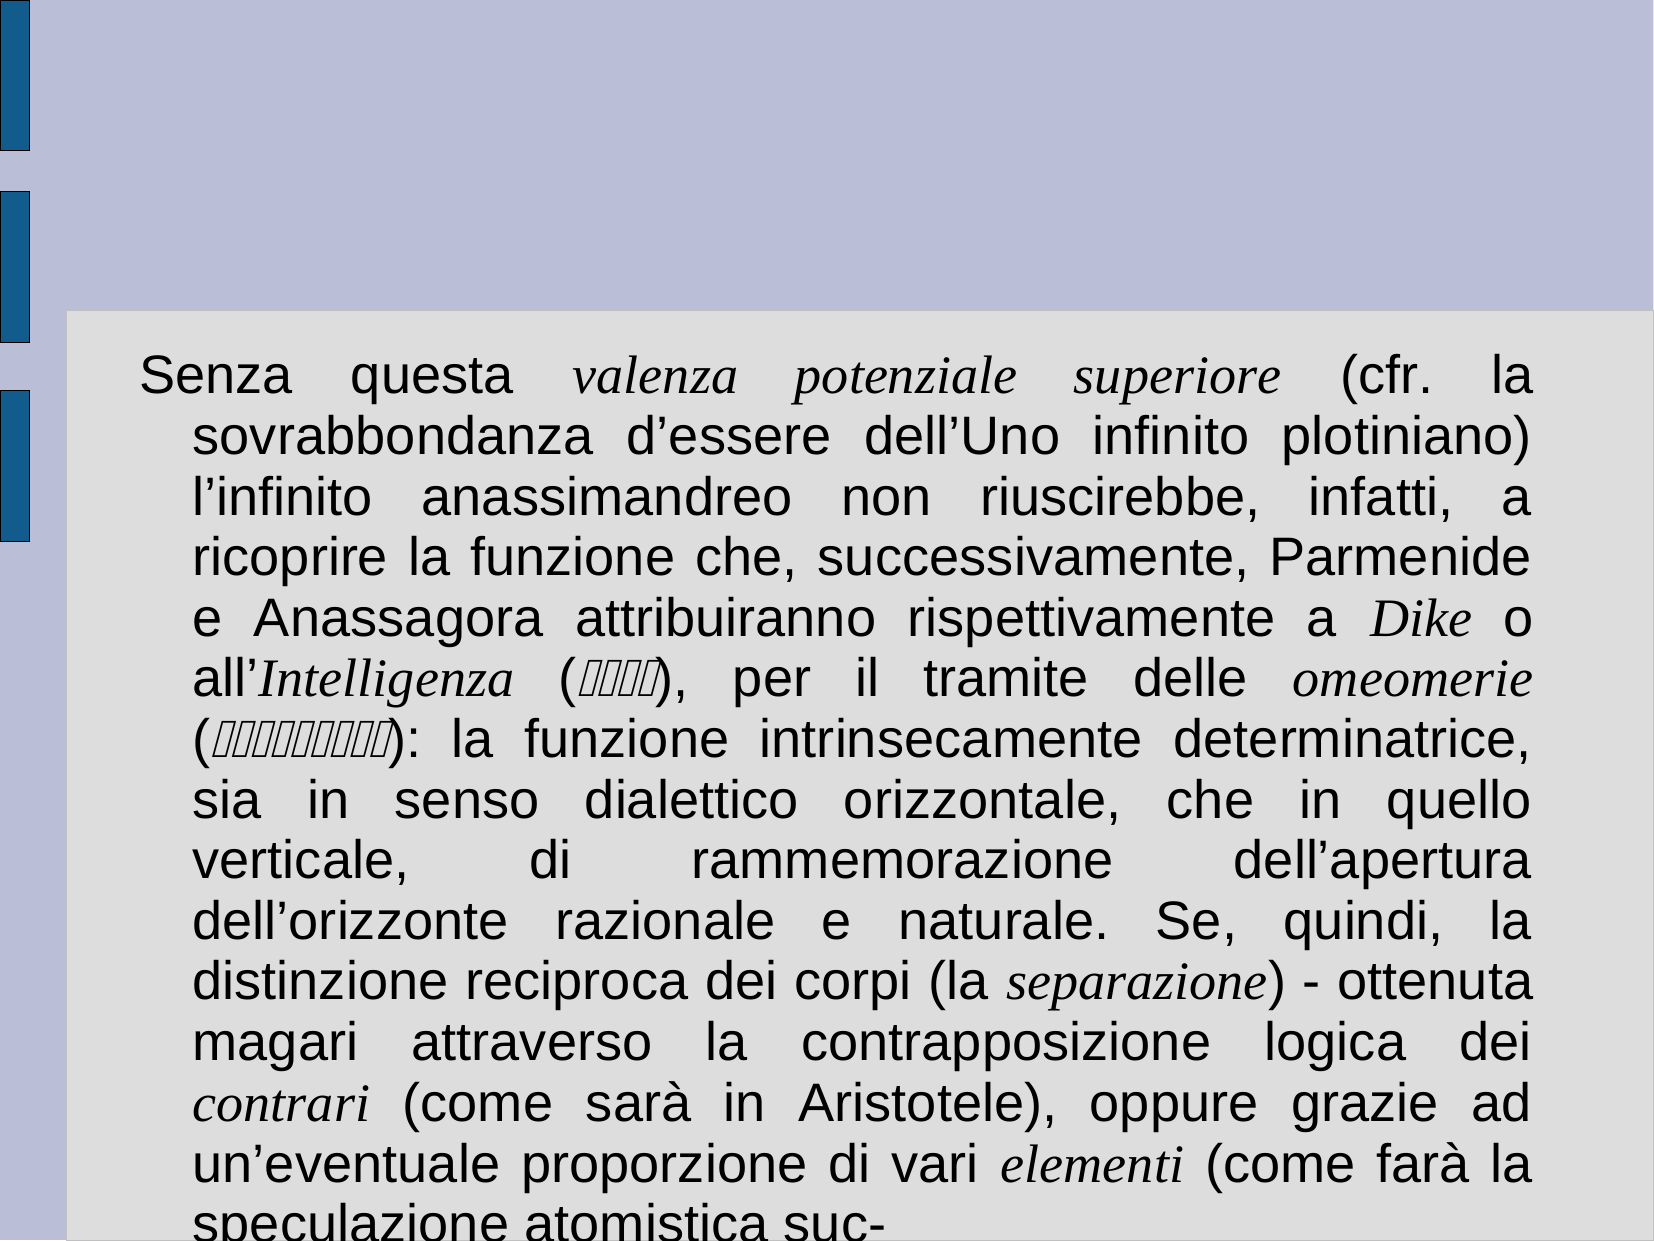

#
Senza questa valenza potenziale superiore (cfr. la sovrabbondanza d’essere dell’Uno infinito plotiniano) l’infinito anassimandreo non riuscirebbe, infatti, a ricoprire la funzione che, successivamente, Parmenide e Anassagora attribuiranno rispettivamente a Dike o all’Intelligenza (), per il tramite delle omeomerie (): la funzione intrinsecamente determinatrice, sia in senso dialettico orizzontale, che in quello verticale, di rammemorazione dell’apertura dell’orizzonte razionale e naturale. Se, quindi, la distinzione reciproca dei corpi (la separazione) - ottenuta magari attraverso la contrapposizione logica dei contrari (come sarà in Aristotele), oppure grazie ad un’eventuale proporzione di vari elementi (come farà la speculazione atomistica suc-